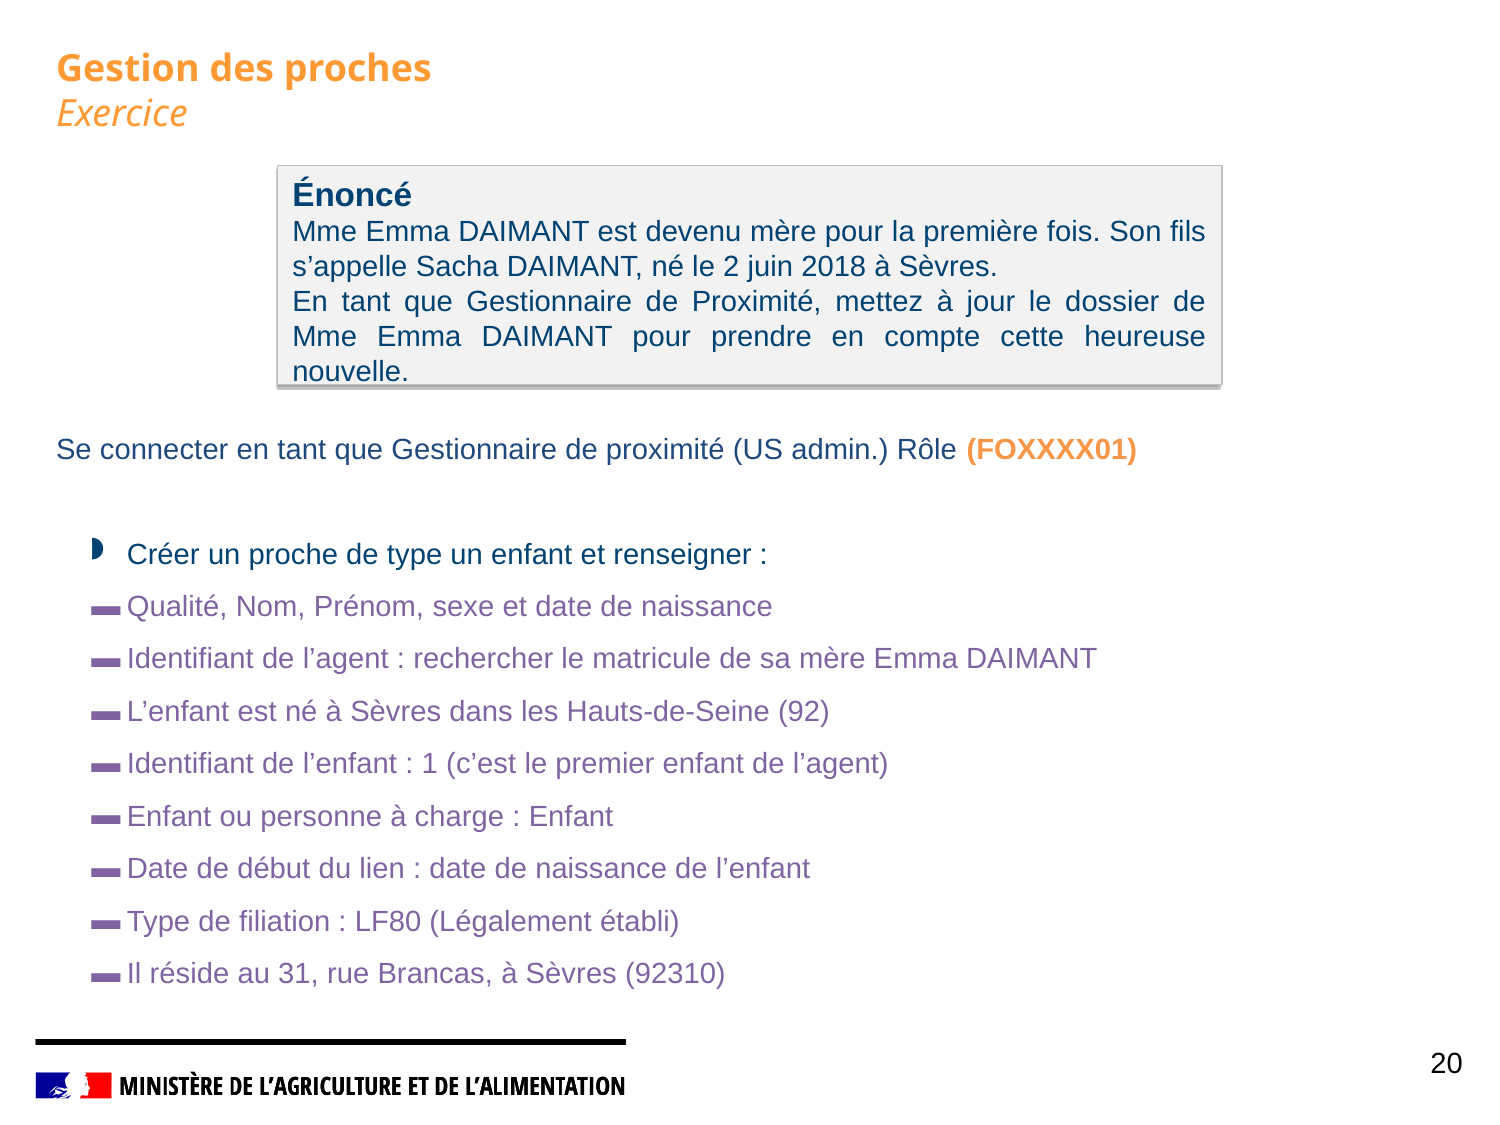

Gestion des proches
Exercice
Énoncé
Mme Emma DAIMANT est devenu mère pour la première fois. Son fils s’appelle Sacha DAIMANT, né le 2 juin 2018 à Sèvres.
En tant que Gestionnaire de Proximité, mettez à jour le dossier de Mme Emma DAIMANT pour prendre en compte cette heureuse nouvelle.
Se connecter en tant que Gestionnaire de proximité (US admin.) Rôle (FOXXXX01)
Créer un proche de type un enfant et renseigner :
Qualité, Nom, Prénom, sexe et date de naissance
Identifiant de l’agent : rechercher le matricule de sa mère Emma DAIMANT
L’enfant est né à Sèvres dans les Hauts-de-Seine (92)
Identifiant de l’enfant : 1 (c’est le premier enfant de l’agent)
Enfant ou personne à charge : Enfant
Date de début du lien : date de naissance de l’enfant
Type de filiation : LF80 (Légalement établi)
Il réside au 31, rue Brancas, à Sèvres (92310)